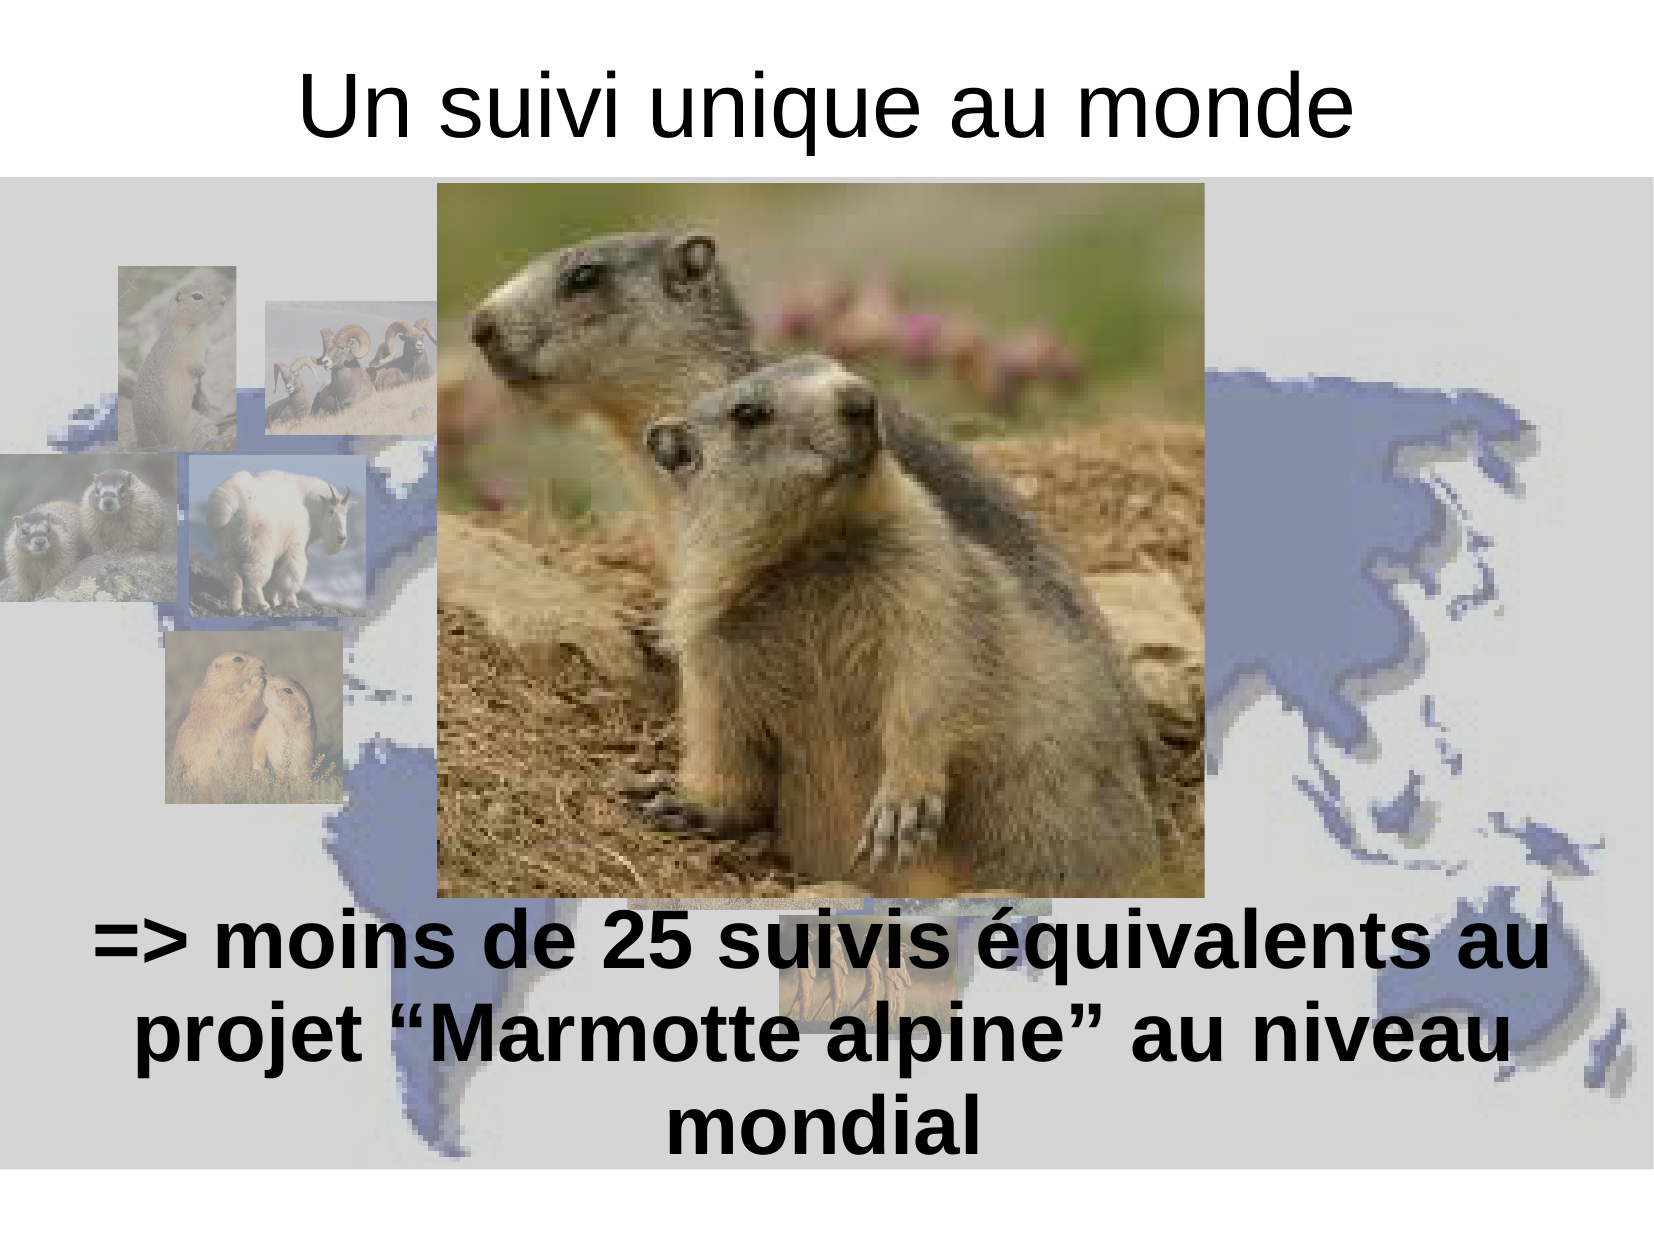

# Un suivi unique au monde
=> moins de 25 suivis équivalents au projet “Marmotte alpine” au niveau mondial